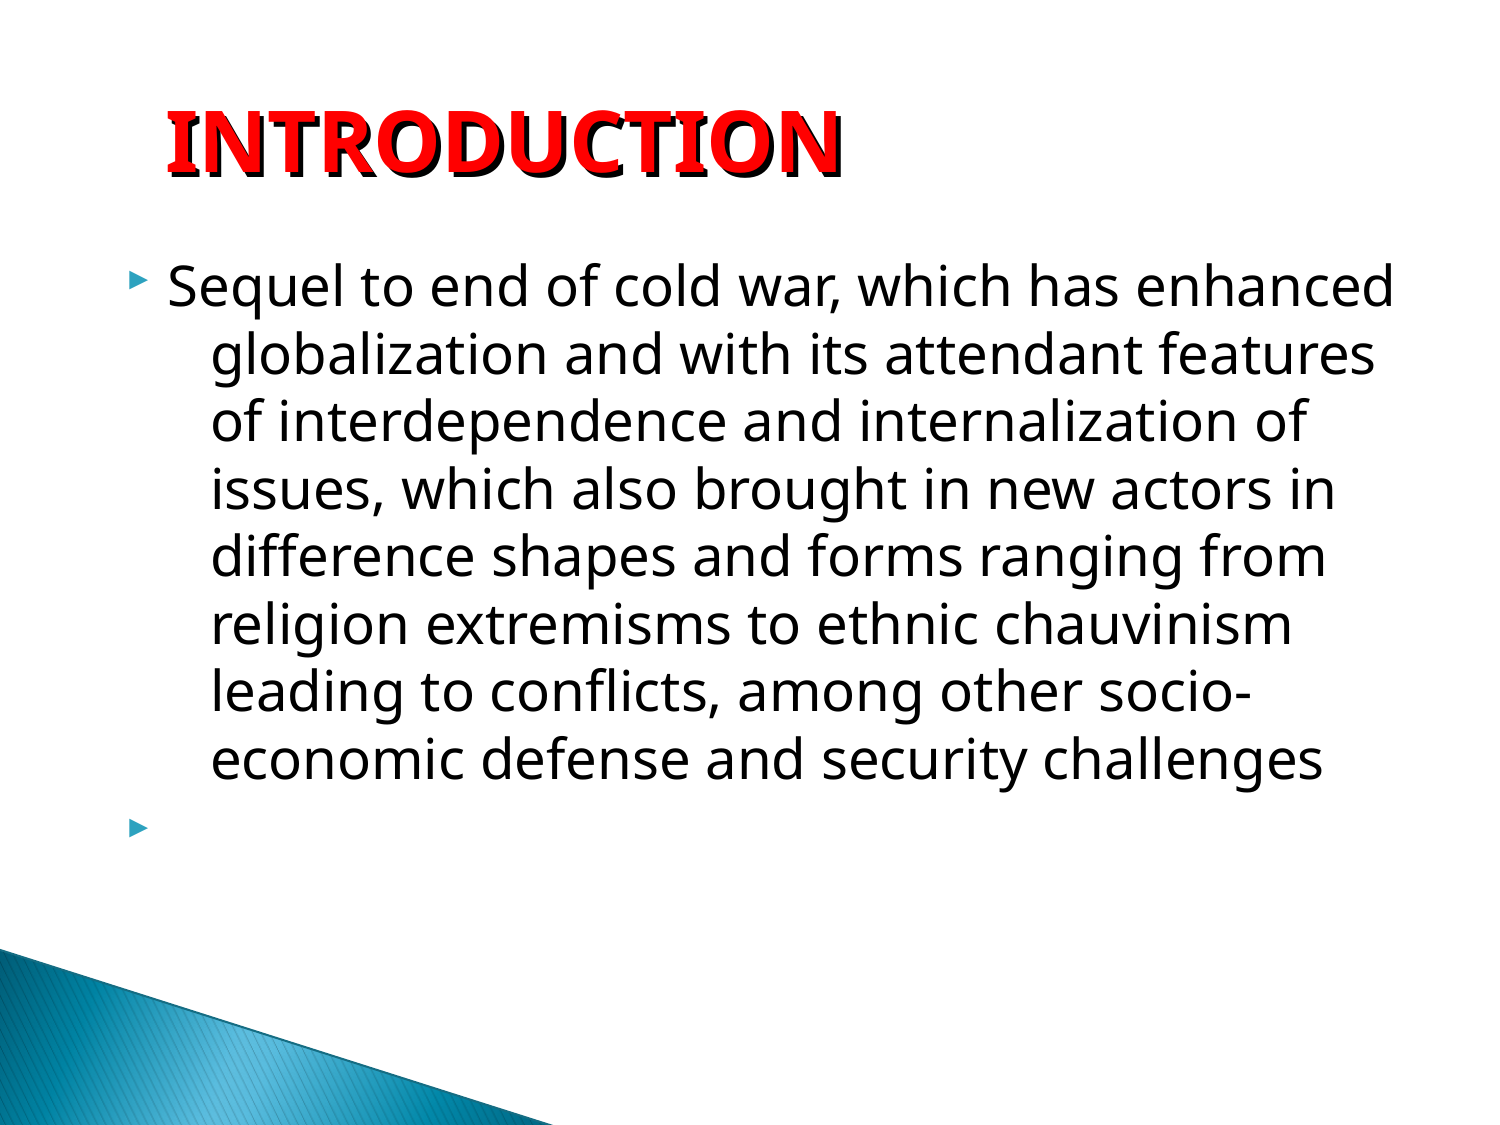

INTRODUCTION
# Sequel to end of cold war, which has enhanced globalization and with its attendant features of interdependence and internalization of issues, which also brought in new actors in difference shapes and forms ranging from religion extremisms to ethnic chauvinism leading to conflicts, among other socio-economic defense and security challenges